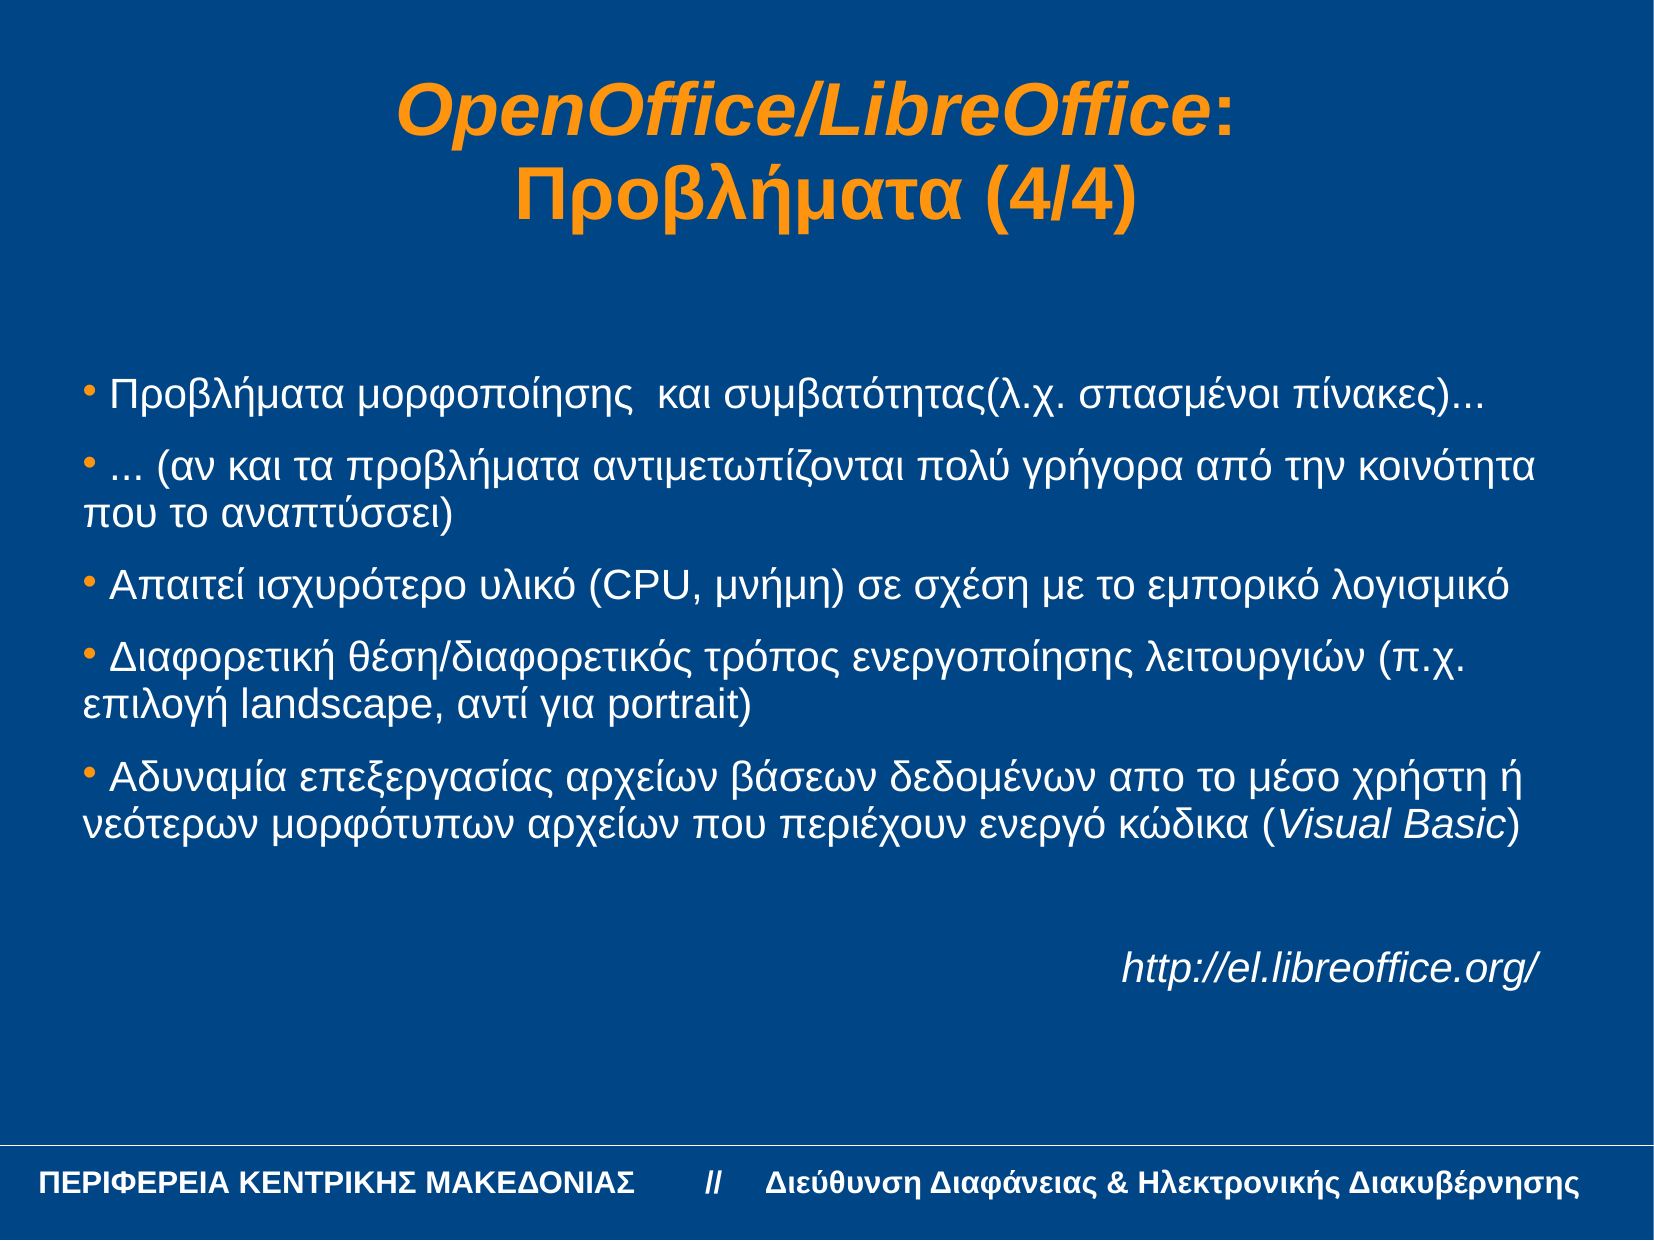

OpenOffice/LibreOffice:
Προβλήματα (4/4)
# Προβλήματα μορφοποίησης και συμβατότητας(λ.χ. σπασμένοι πίνακες)...
 ... (αν και τα προβλήματα αντιμετωπίζονται πολύ γρήγορα από την κοινότητα που το αναπτύσσει)
 Απαιτεί ισχυρότερο υλικό (CPU, μνήμη) σε σχέση με το εμπορικό λογισμικό
 Διαφορετική θέση/διαφορετικός τρόπος ενεργοποίησης λειτουργιών (π.χ. επιλογή landscape, αντί για portrait)
 Αδυναμία επεξεργασίας αρχείων βάσεων δεδομένων απο το μέσο χρήστη ή νεότερων μορφότυπων αρχείων που περιέχουν ενεργό κώδικα (Visual Basic)
http://el.libreoffice.org/
ΠΕΡΙΦΕΡΕΙΑ ΚΕΝΤΡΙΚΗΣ ΜΑΚΕΔΟΝΙΑΣ // Διεύθυνση Διαφάνειας & Ηλεκτρονικής Διακυβέρνησης